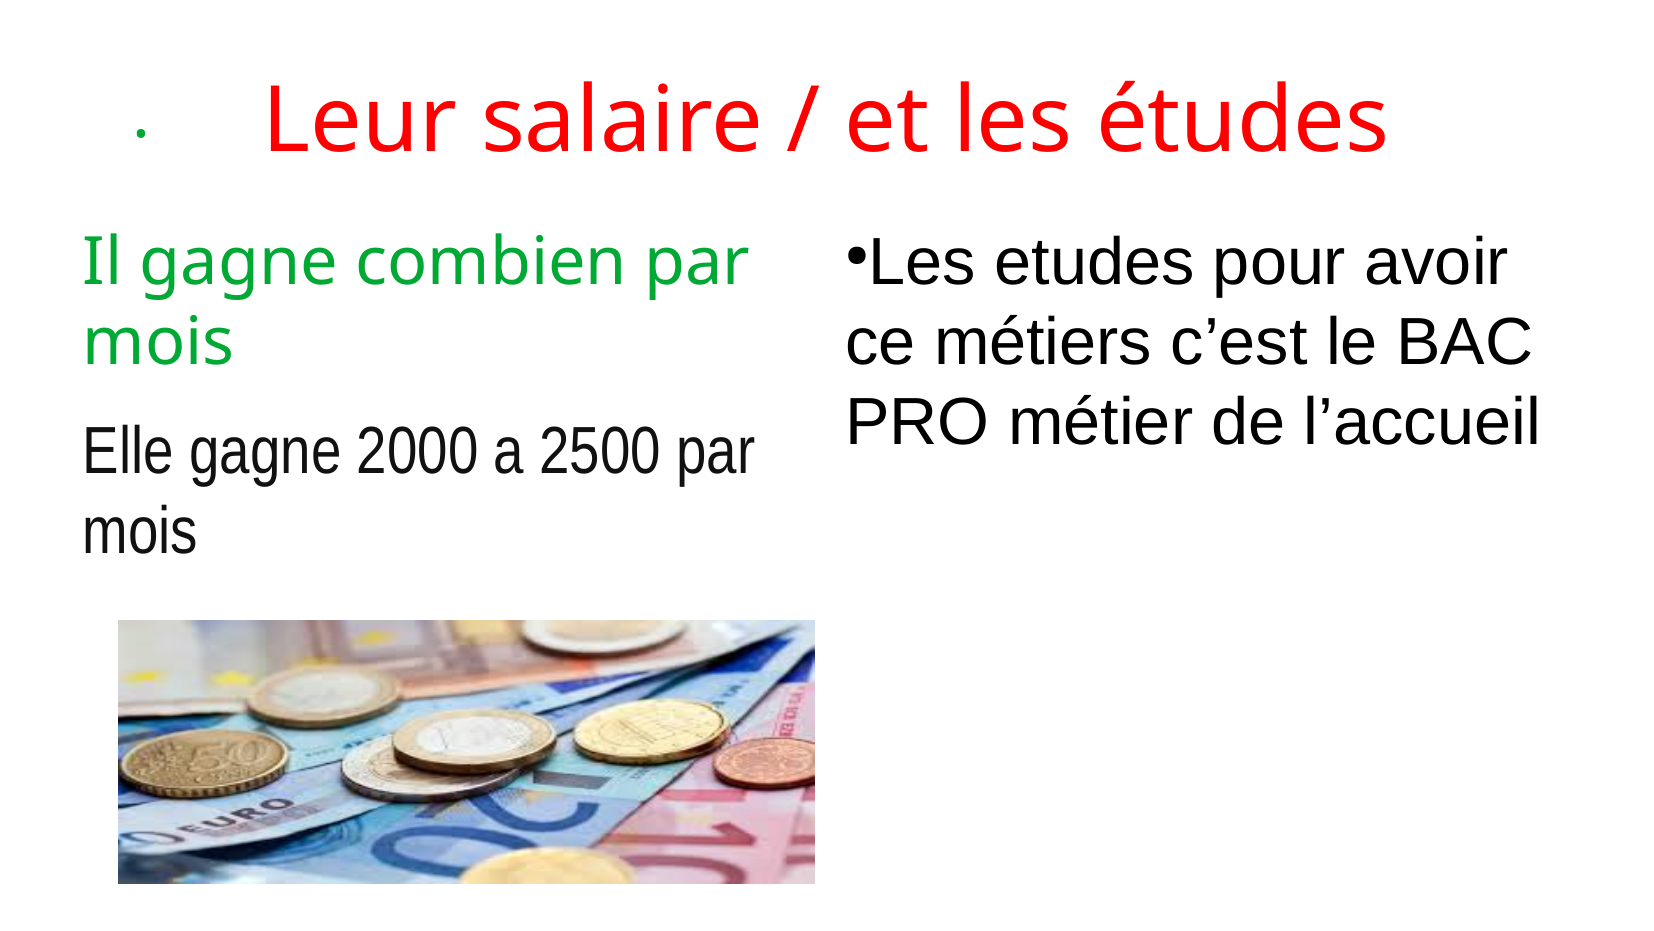

# Leur salaire / et les études
.
Il gagne combien par mois
Elle gagne 2000 a 2500 par mois
Les etudes pour avoir ce métiers c’est le BAC PRO métier de l’accueil